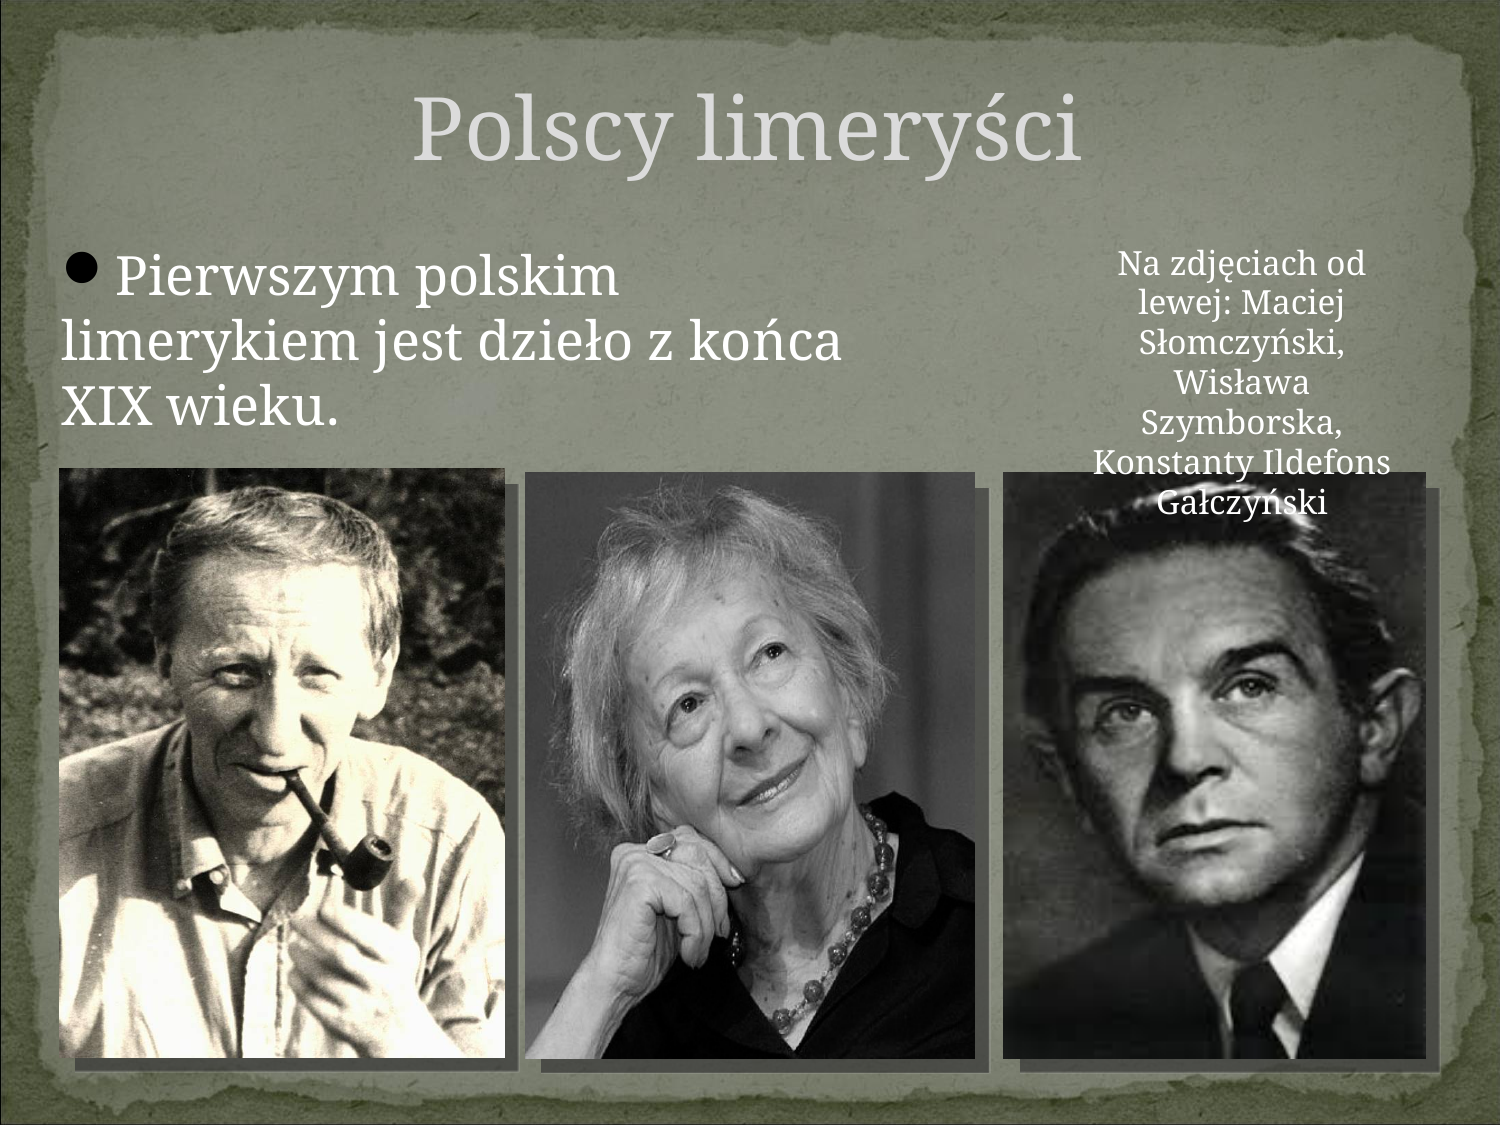

Polscy limeryści
Pierwszym polskim limerykiem jest dzieło z końca XIX wieku.
Na zdjęciach od lewej: Maciej Słomczyński, Wisława Szymborska, Konstanty Ildefons Gałczyński